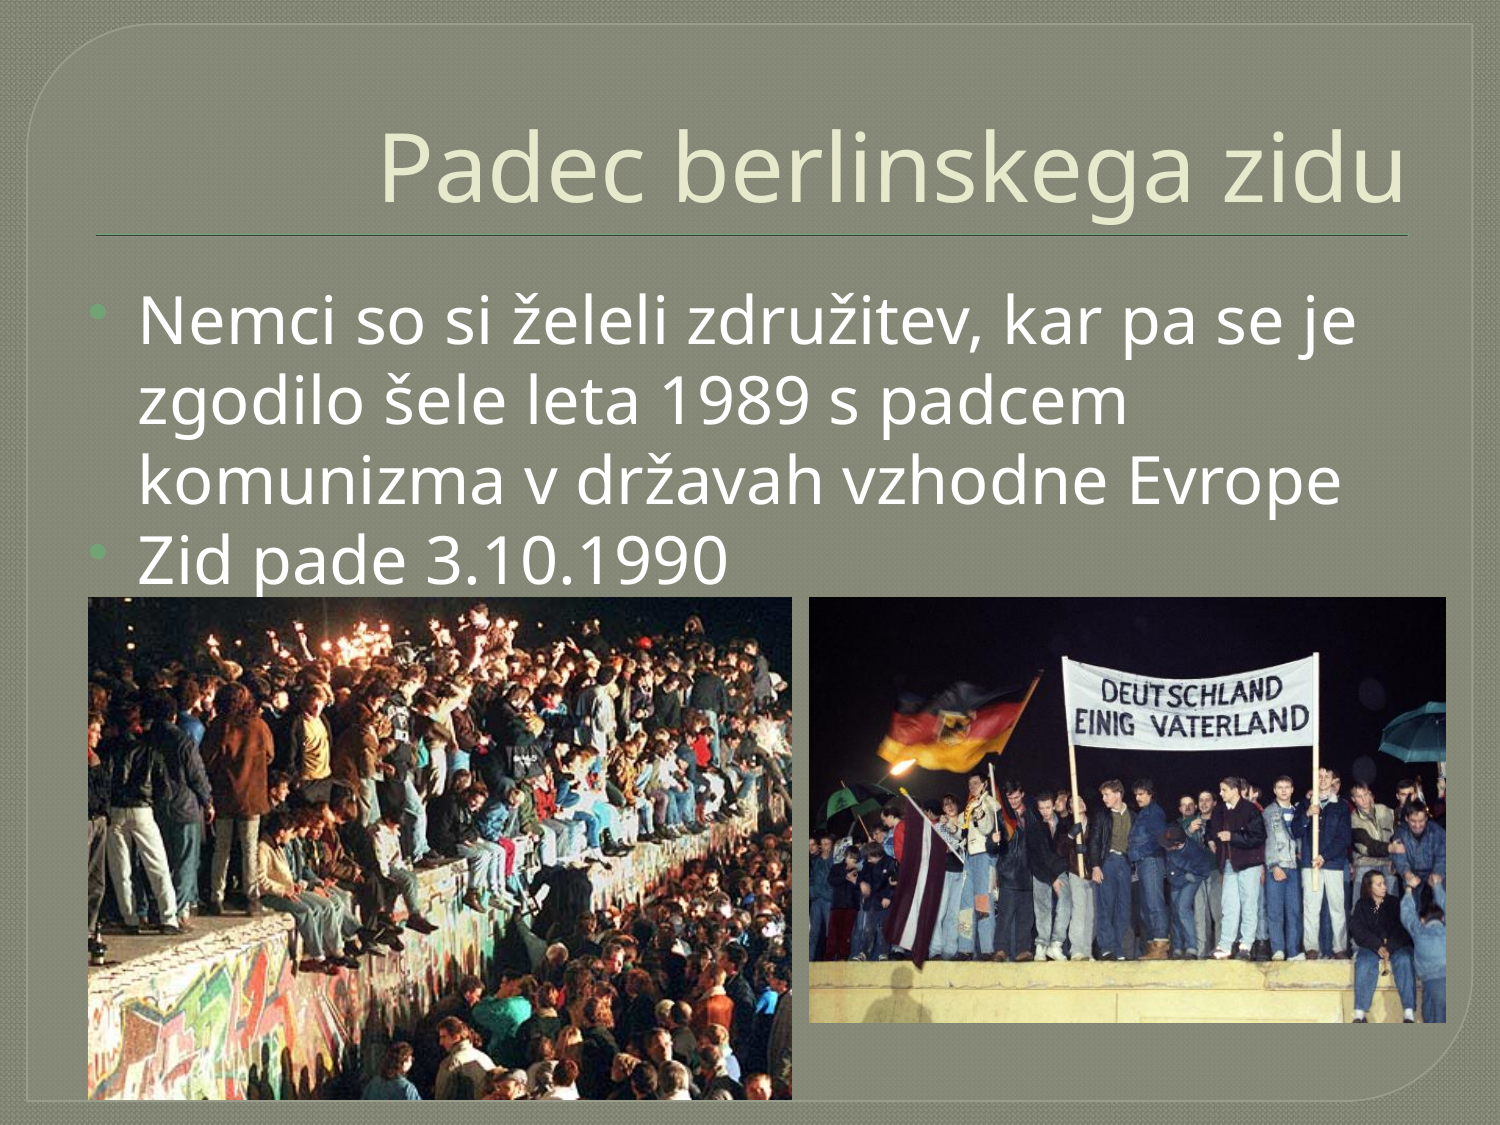

# Padec berlinskega zidu
Nemci so si želeli združitev, kar pa se je zgodilo šele leta 1989 s padcem komunizma v državah vzhodne Evrope
Zid pade 3.10.1990